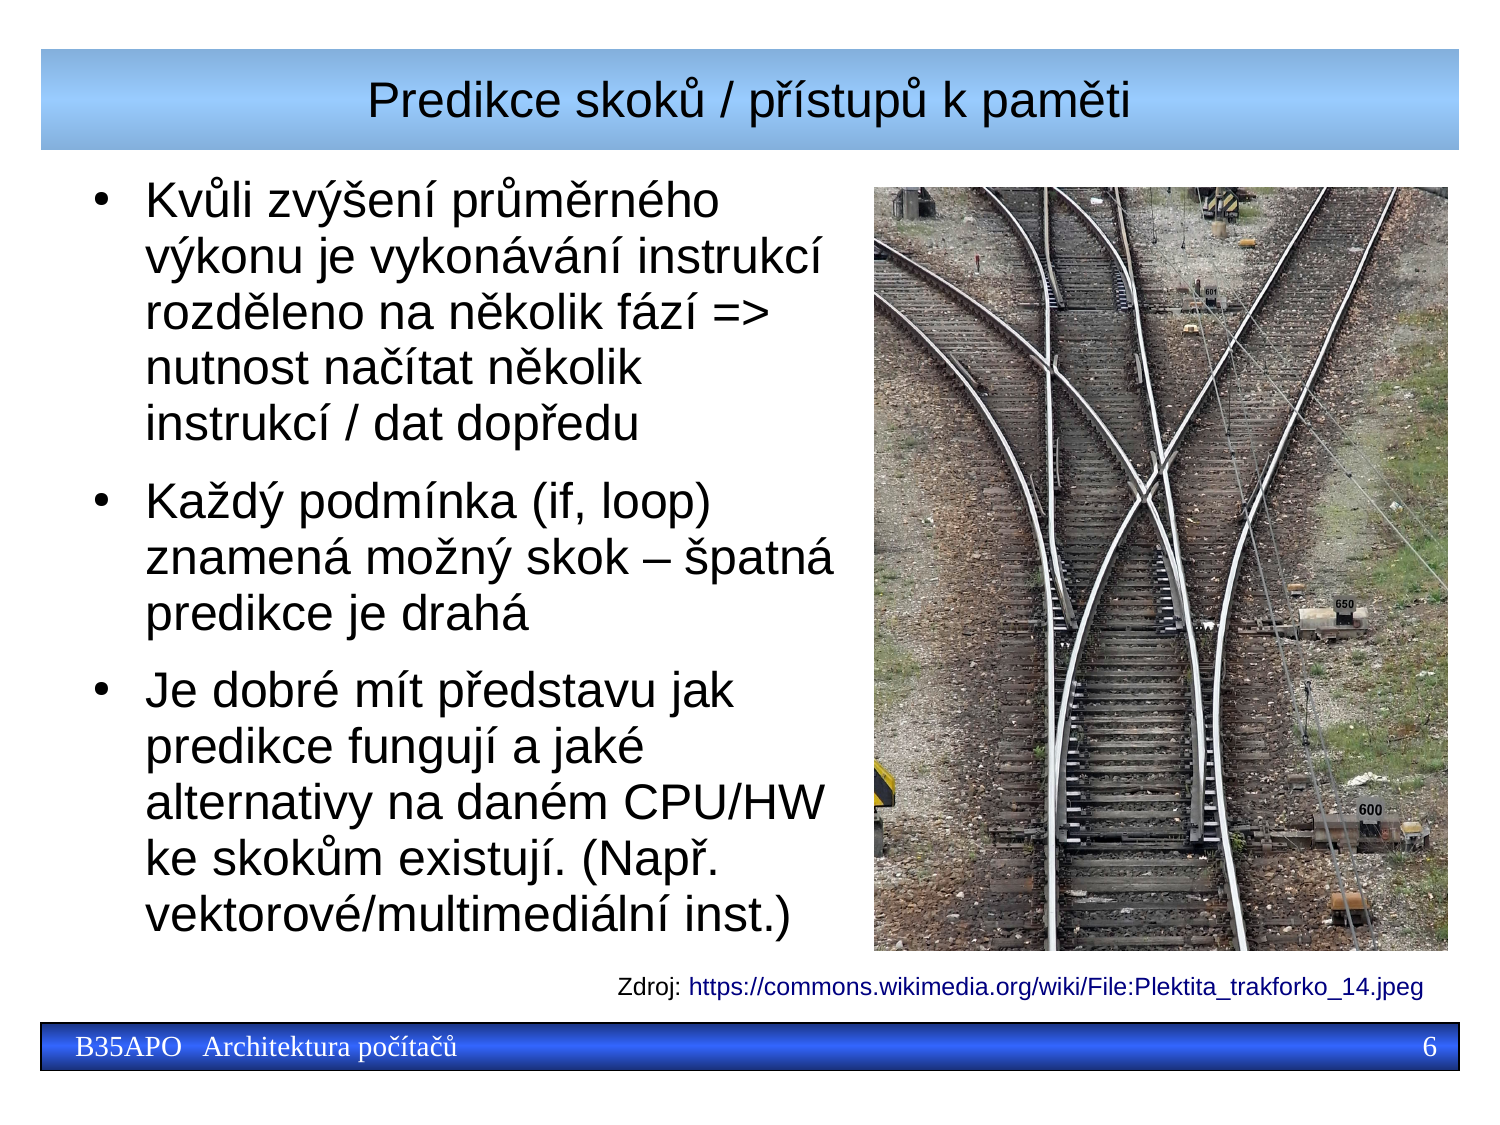

# Predikce skoků / přístupů k paměti
Kvůli zvýšení průměrného výkonu je vykonávání instrukcí rozděleno na několik fází => nutnost načítat několik instrukcí / dat dopředu
Každý podmínka (if, loop) znamená možný skok – špatná predikce je drahá
Je dobré mít představu jak predikce fungují a jaké alternativy na daném CPU/HW ke skokům existují. (Např. vektorové/multimediální inst.)
Zdroj: https://commons.wikimedia.org/wiki/File:Plektita_trakforko_14.jpeg
B35APO Architektura počítačů
6